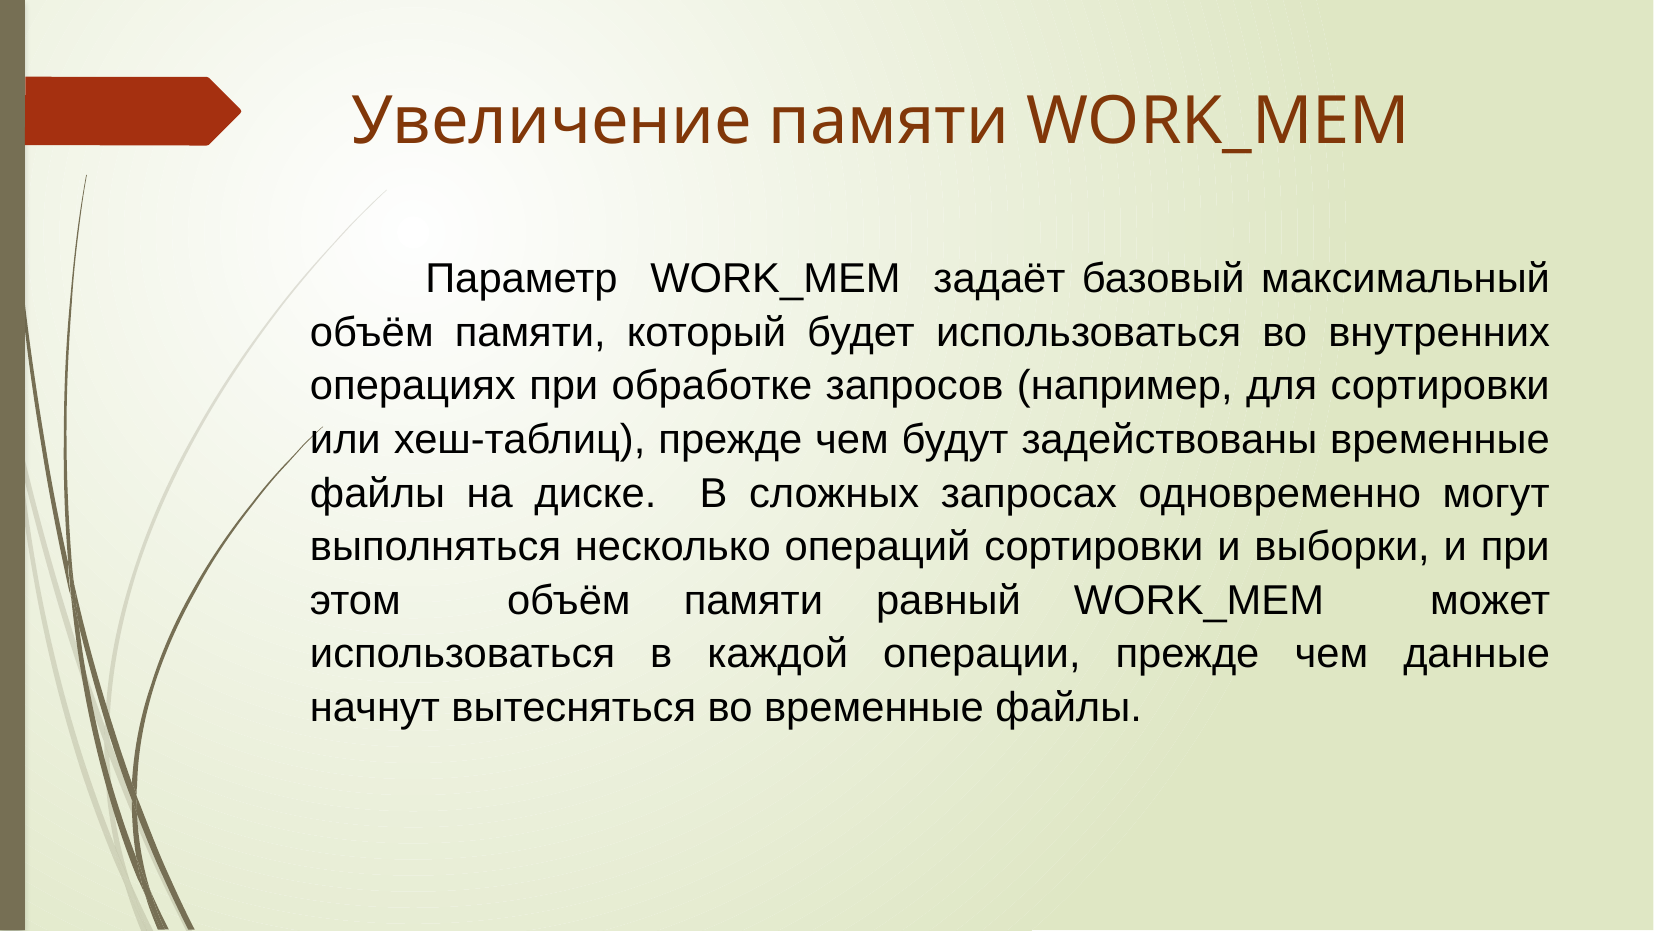

# Увеличение памяти WORK_MEM
 Параметр WORK_MEM задаёт базовый максимальный объём памяти, который будет использоваться во внутренних операциях при обработке запросов (например, для сортировки или хеш-таблиц), прежде чем будут задействованы временные файлы на диске. В сложных запросах одновременно могут выполняться несколько операций сортировки и выборки, и при этом объём памяти равный WORK_MEM может использоваться в каждой операции, прежде чем данные начнут вытесняться во временные файлы.